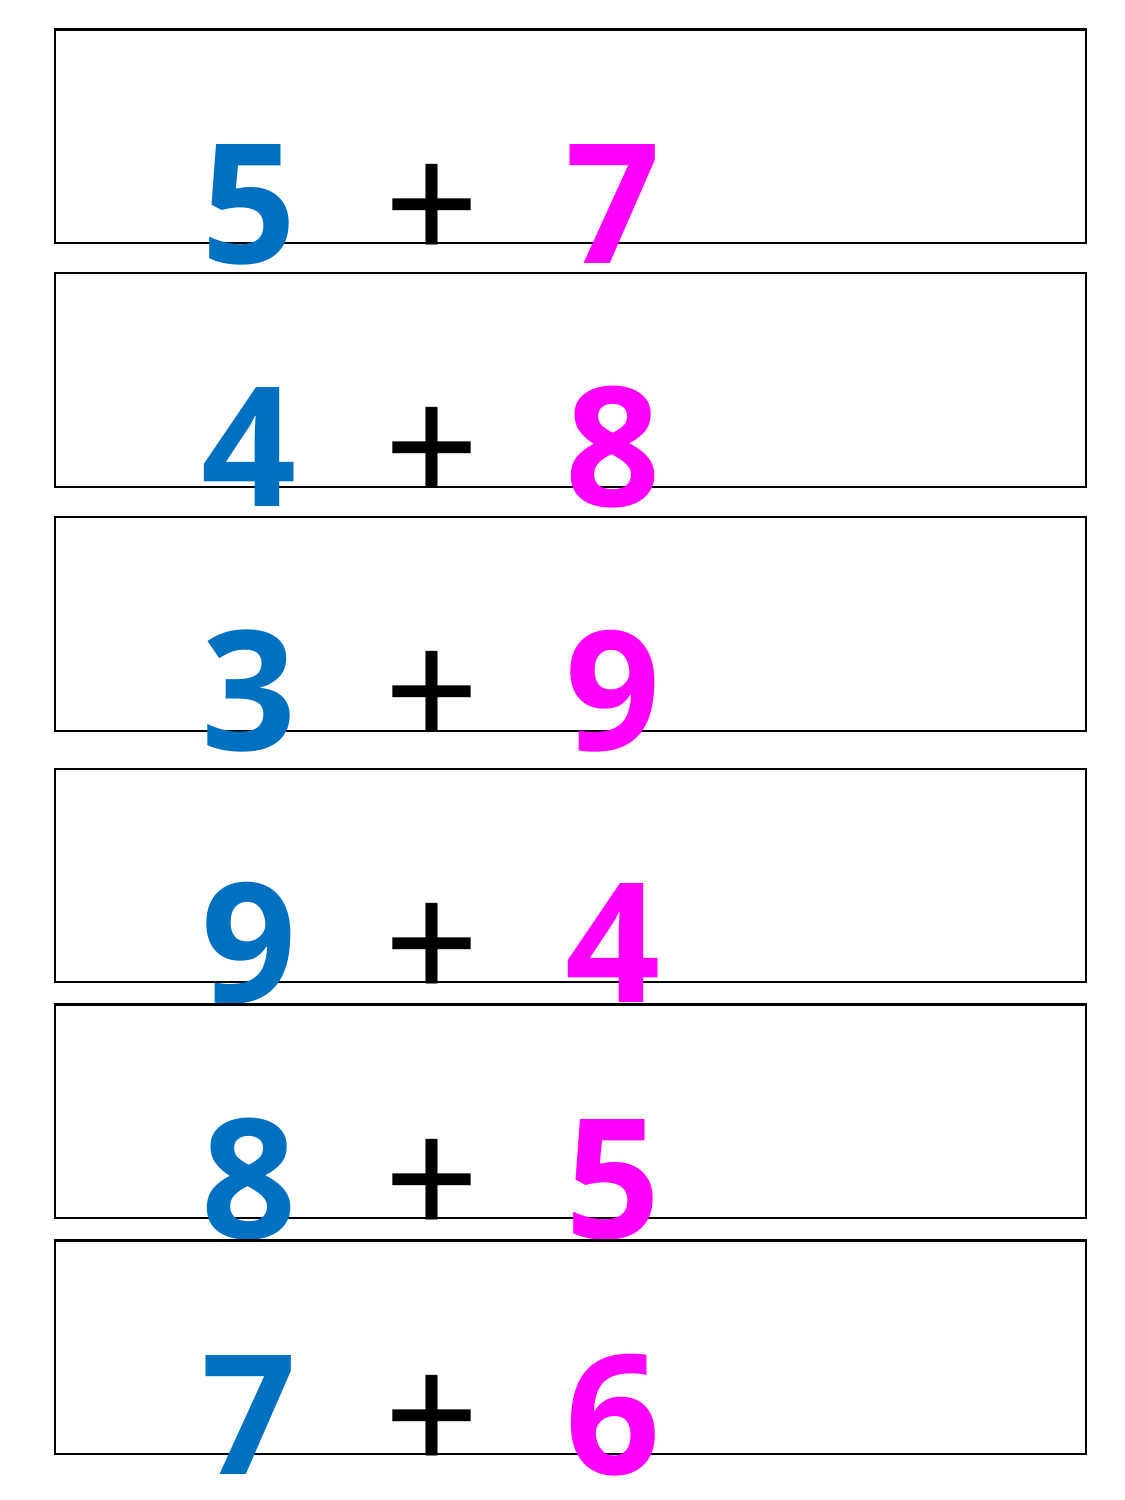

5 + 7
4 + 8
3 + 9
9 + 4
8 + 5
7 + 6